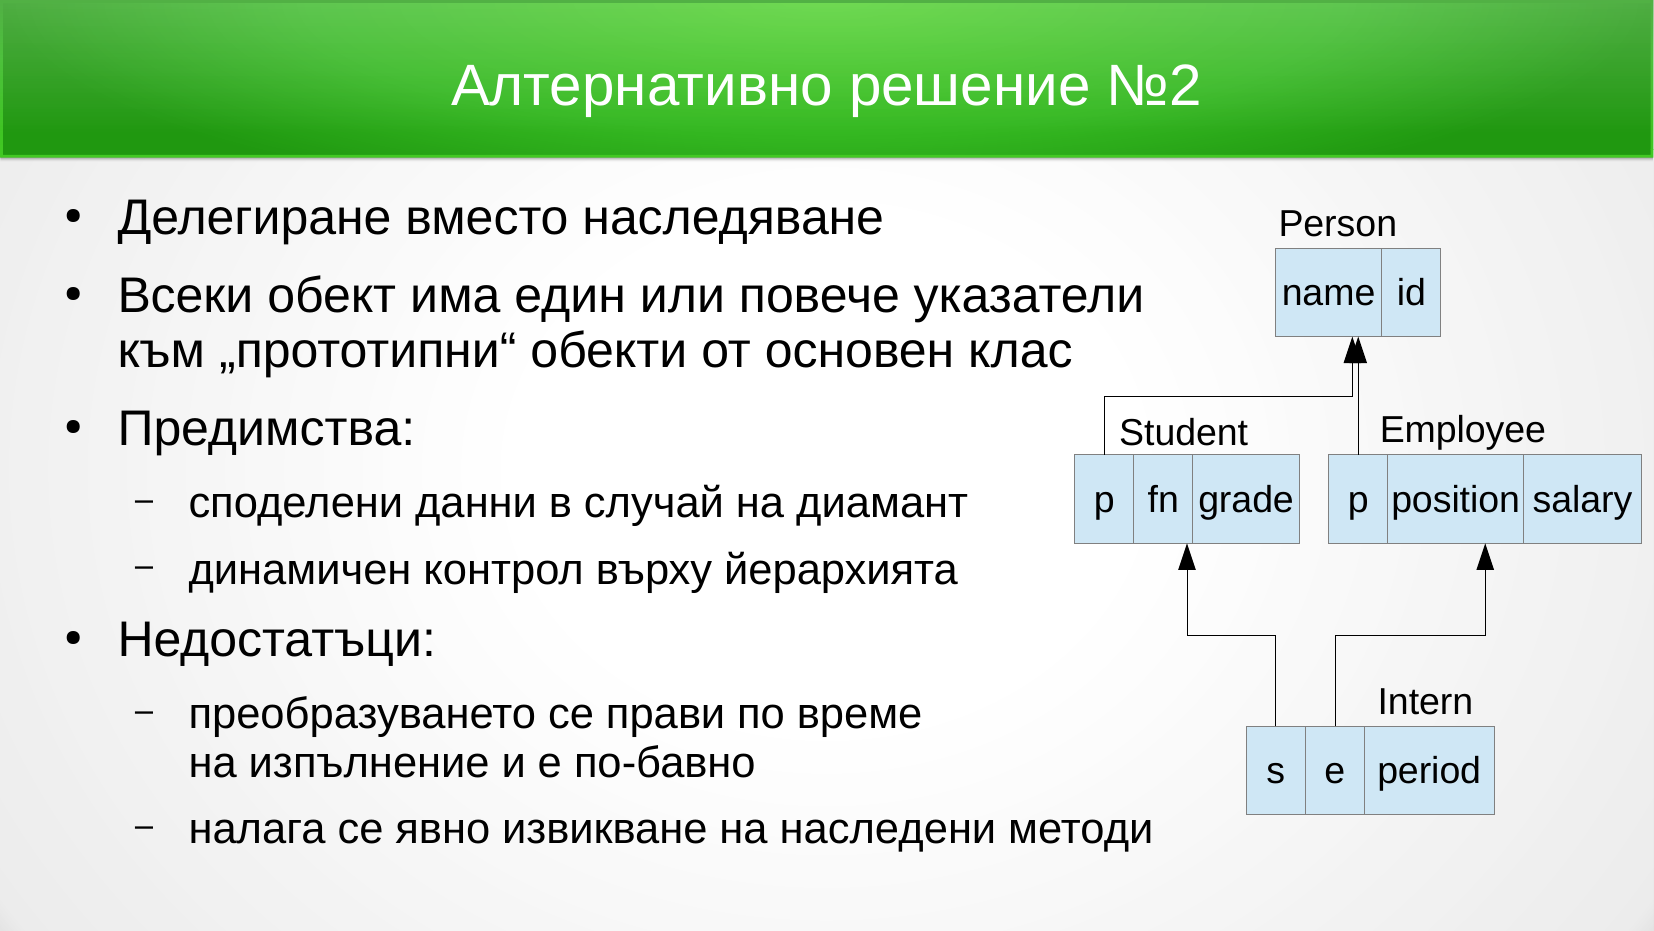

# Алтернативно решение №2
Делегиране вместо наследяване
Всеки обект има един или повече указатели
към „прототипни“ обекти от основен клас
Предимства:
споделени данни в случай на диамант
динамичен контрол върху йерархията
Недостатъци:
преобразуването се прави по време
на изпълнение и е по-бавно
налага се явно извикване на наследени методи
Person
name
id
Employee
p
position
salary
Student
p
fn
grade
Intern
s
e
period